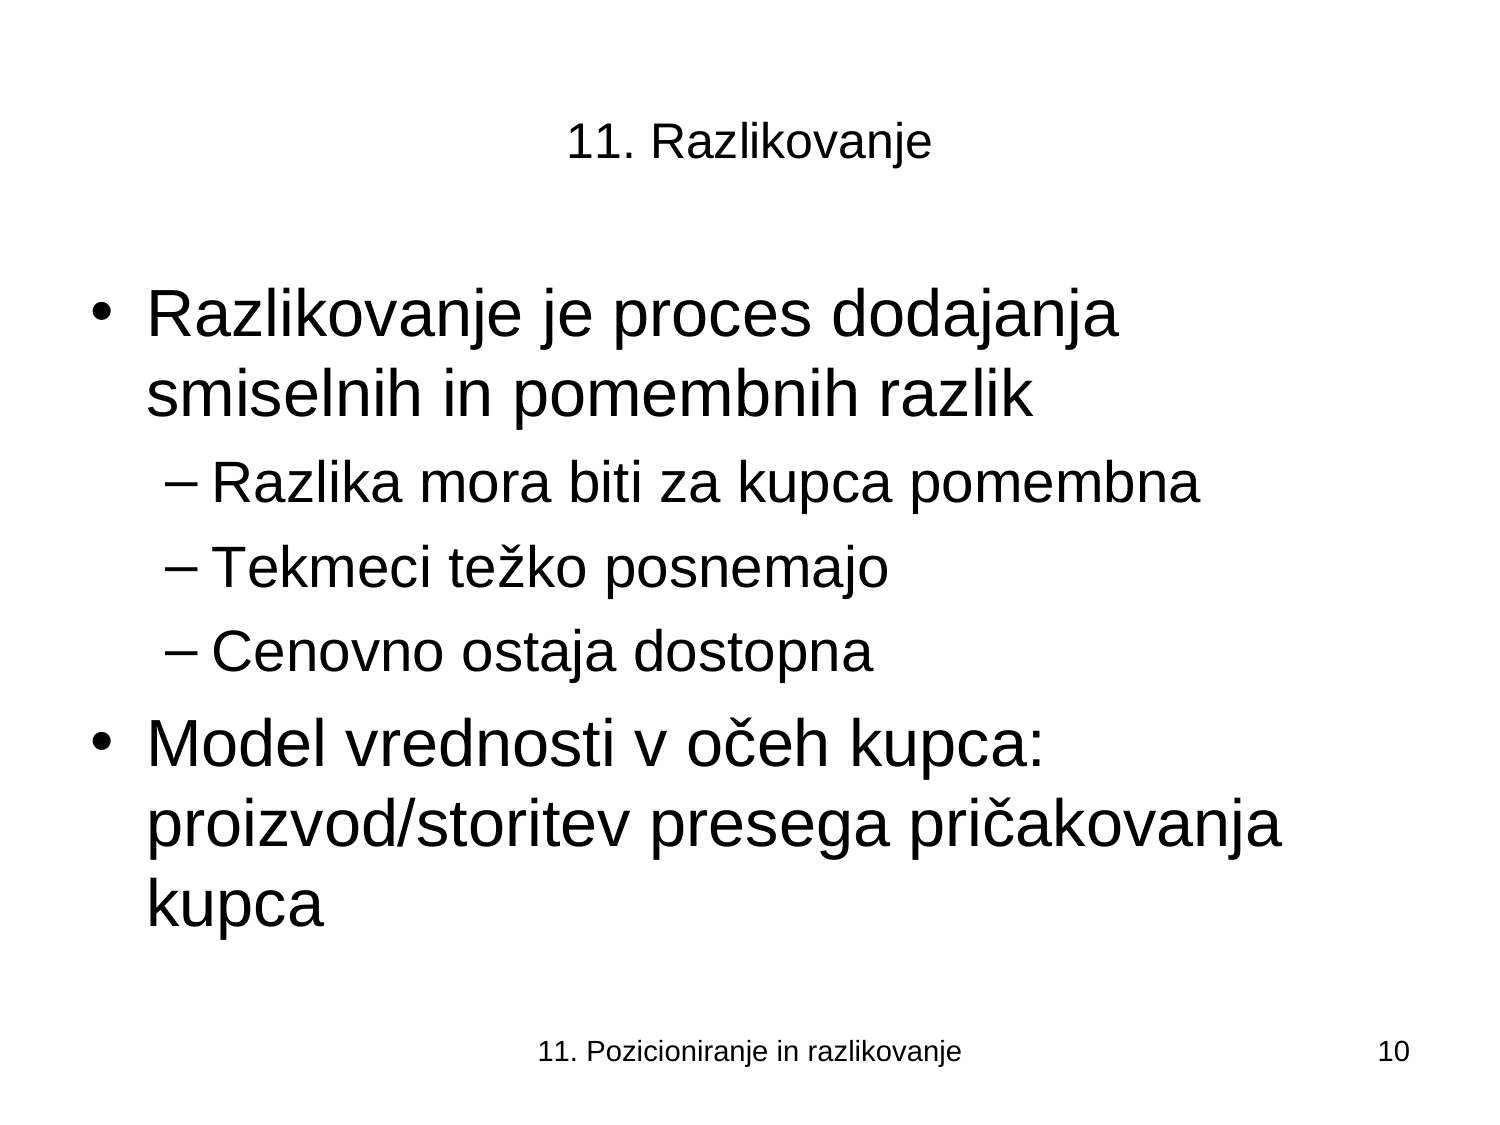

# 11. Razlikovanje
Razlikovanje je proces dodajanja smiselnih in pomembnih razlik
Razlika mora biti za kupca pomembna
Tekmeci težko posnemajo
Cenovno ostaja dostopna
Model vrednosti v očeh kupca: proizvod/storitev presega pričakovanja kupca
11. Pozicioniranje in razlikovanje